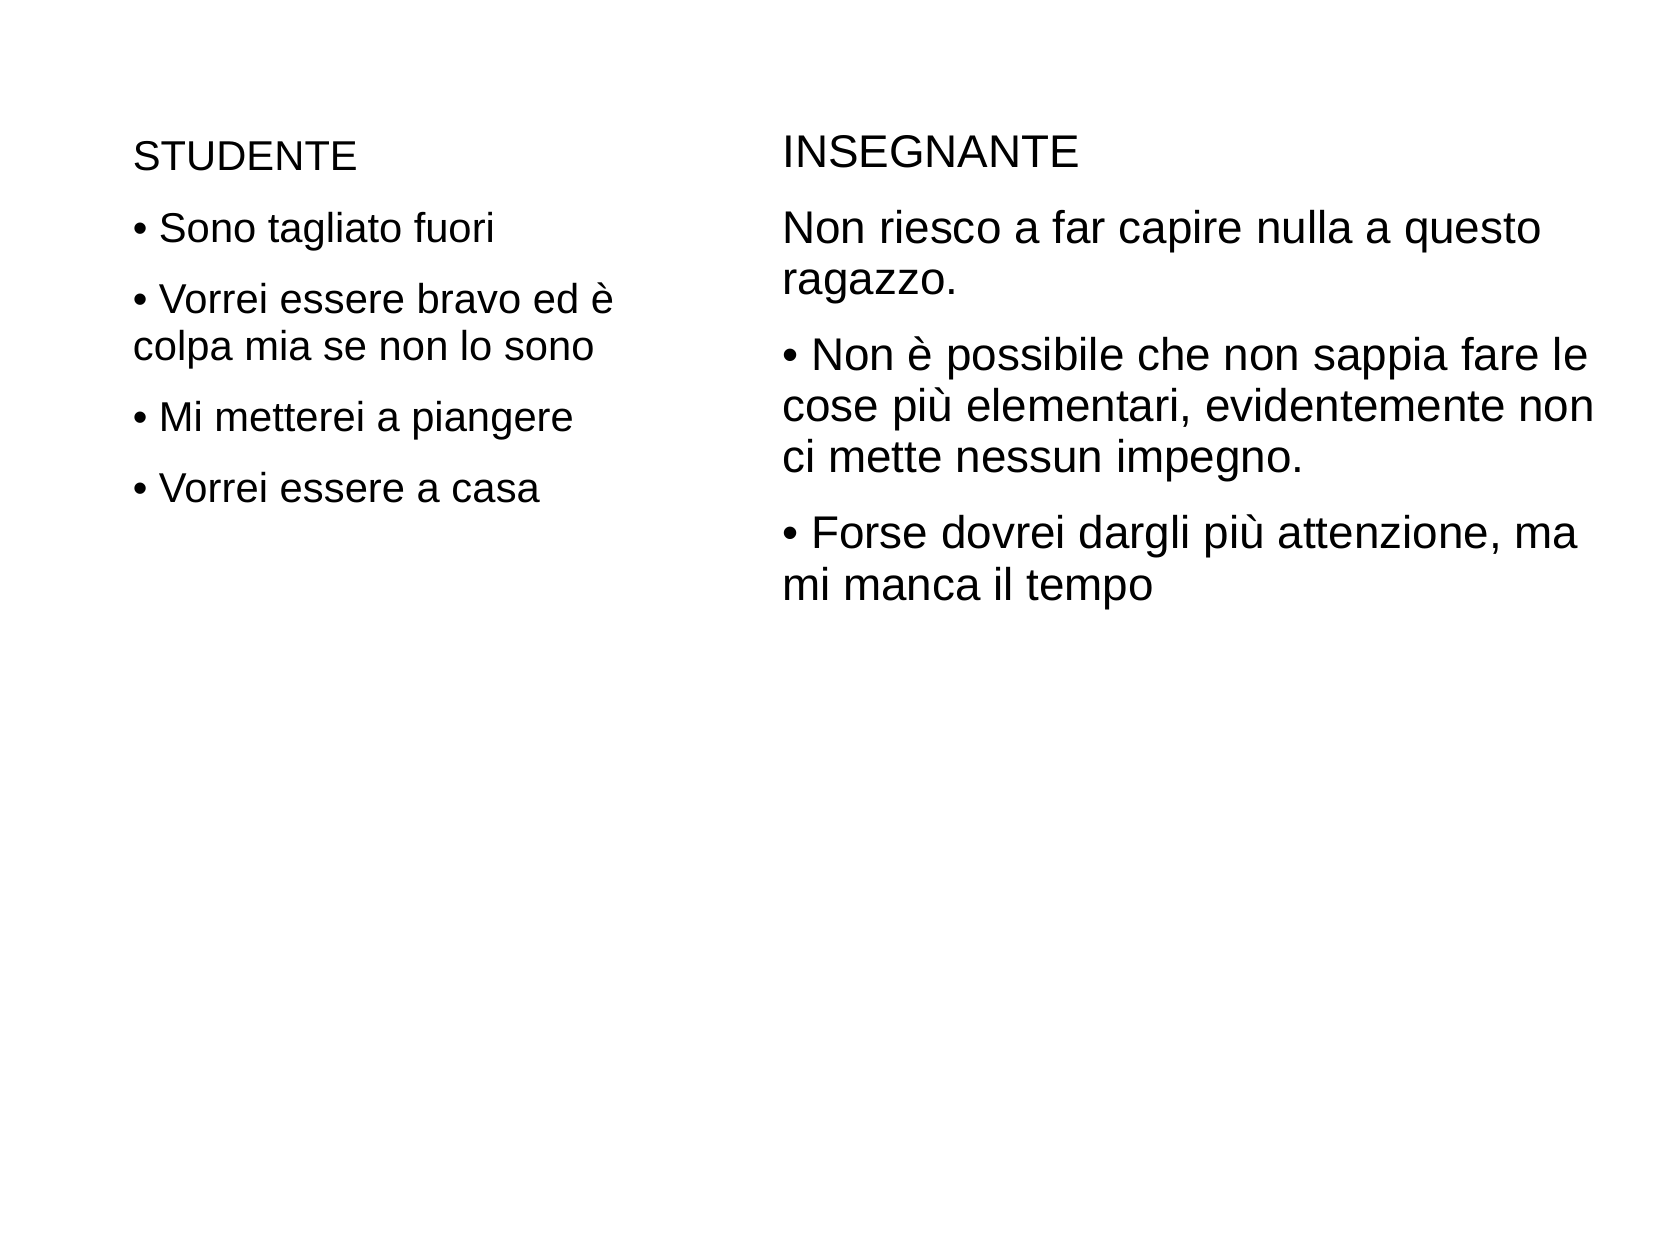

INSEGNANTE
Non riesco a far capire nulla a questo ragazzo.
• Non è possibile che non sappia fare le cose più elementari, evidentemente non ci mette nessun impegno.
• Forse dovrei dargli più attenzione, ma mi manca il tempo
STUDENTE
• Sono tagliato fuori
• Vorrei essere bravo ed è colpa mia se non lo sono
• Mi metterei a piangere
• Vorrei essere a casa